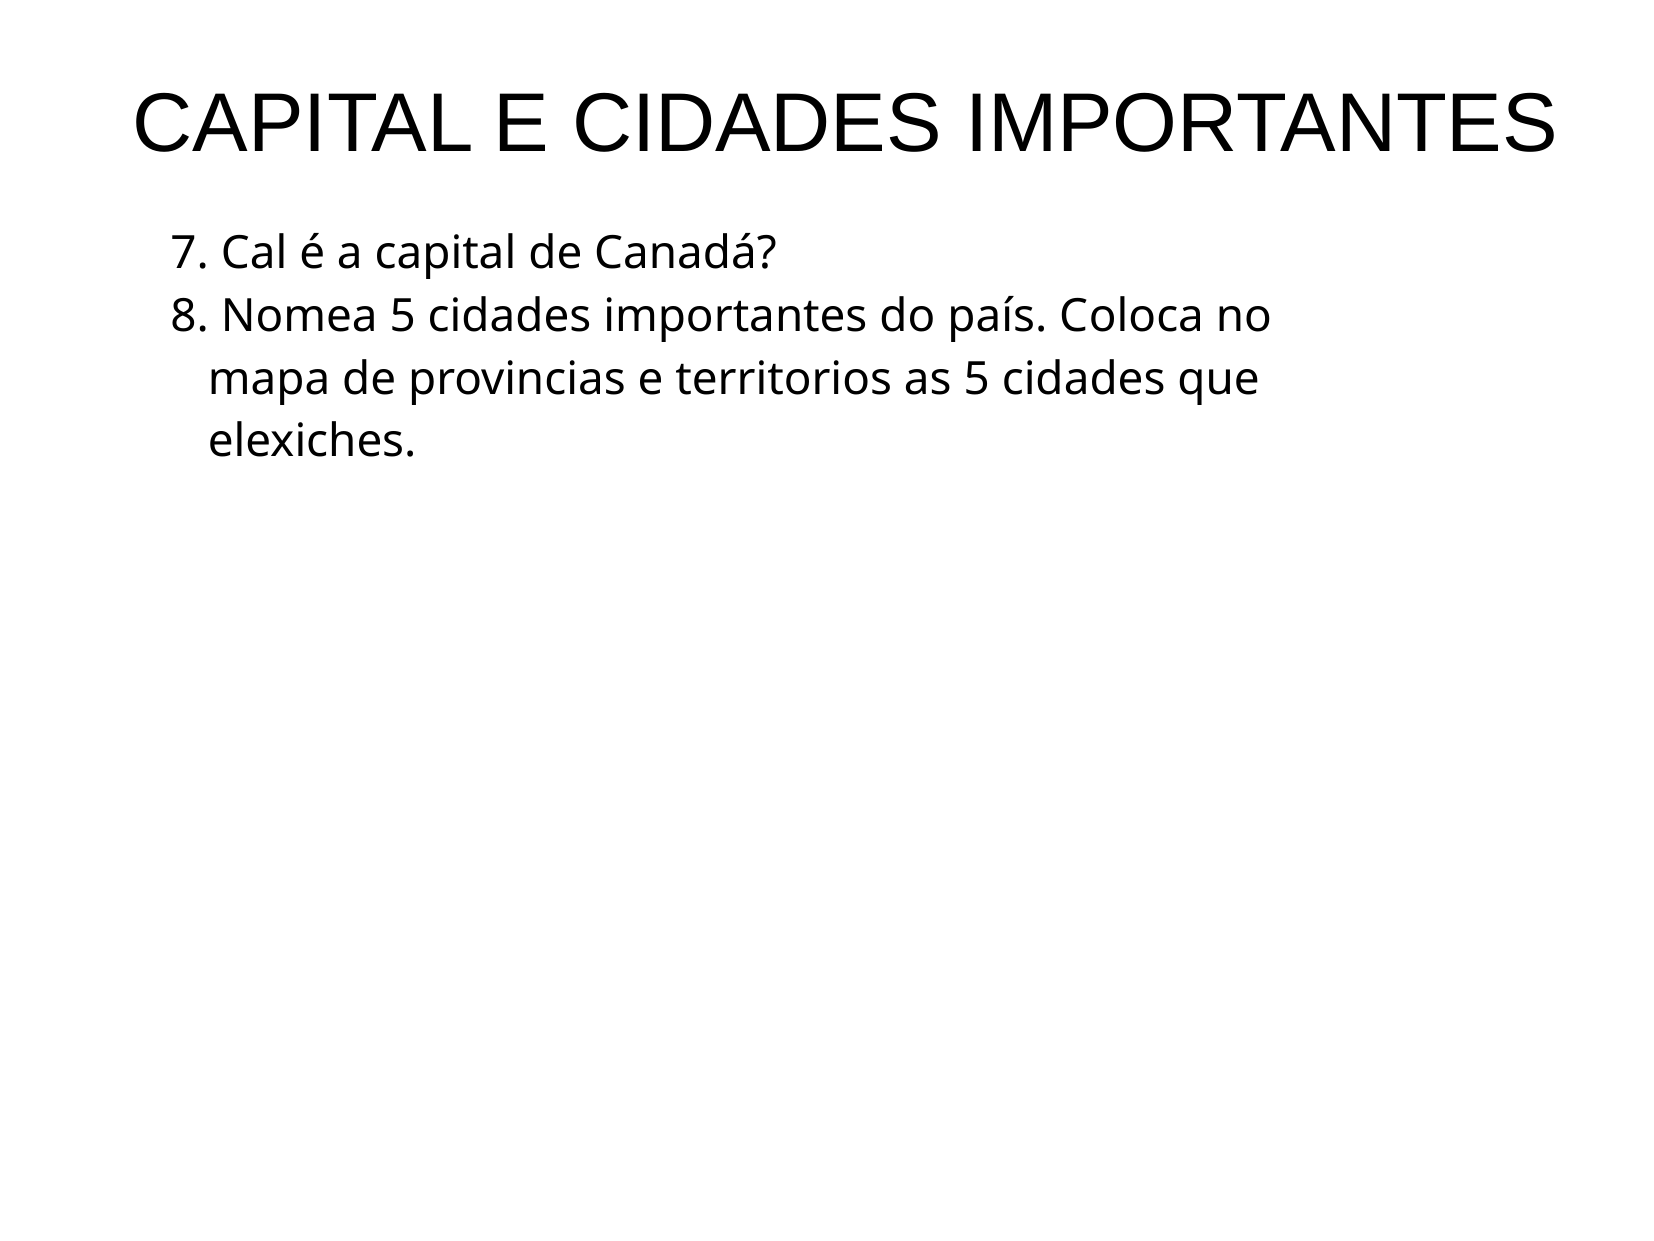

CAPITAL E CIDADES IMPORTANTES
7. Cal é a capital de Canadá?
8. Nomea 5 cidades importantes do país. Coloca no mapa de provincias e territorios as 5 cidades que elexiches.